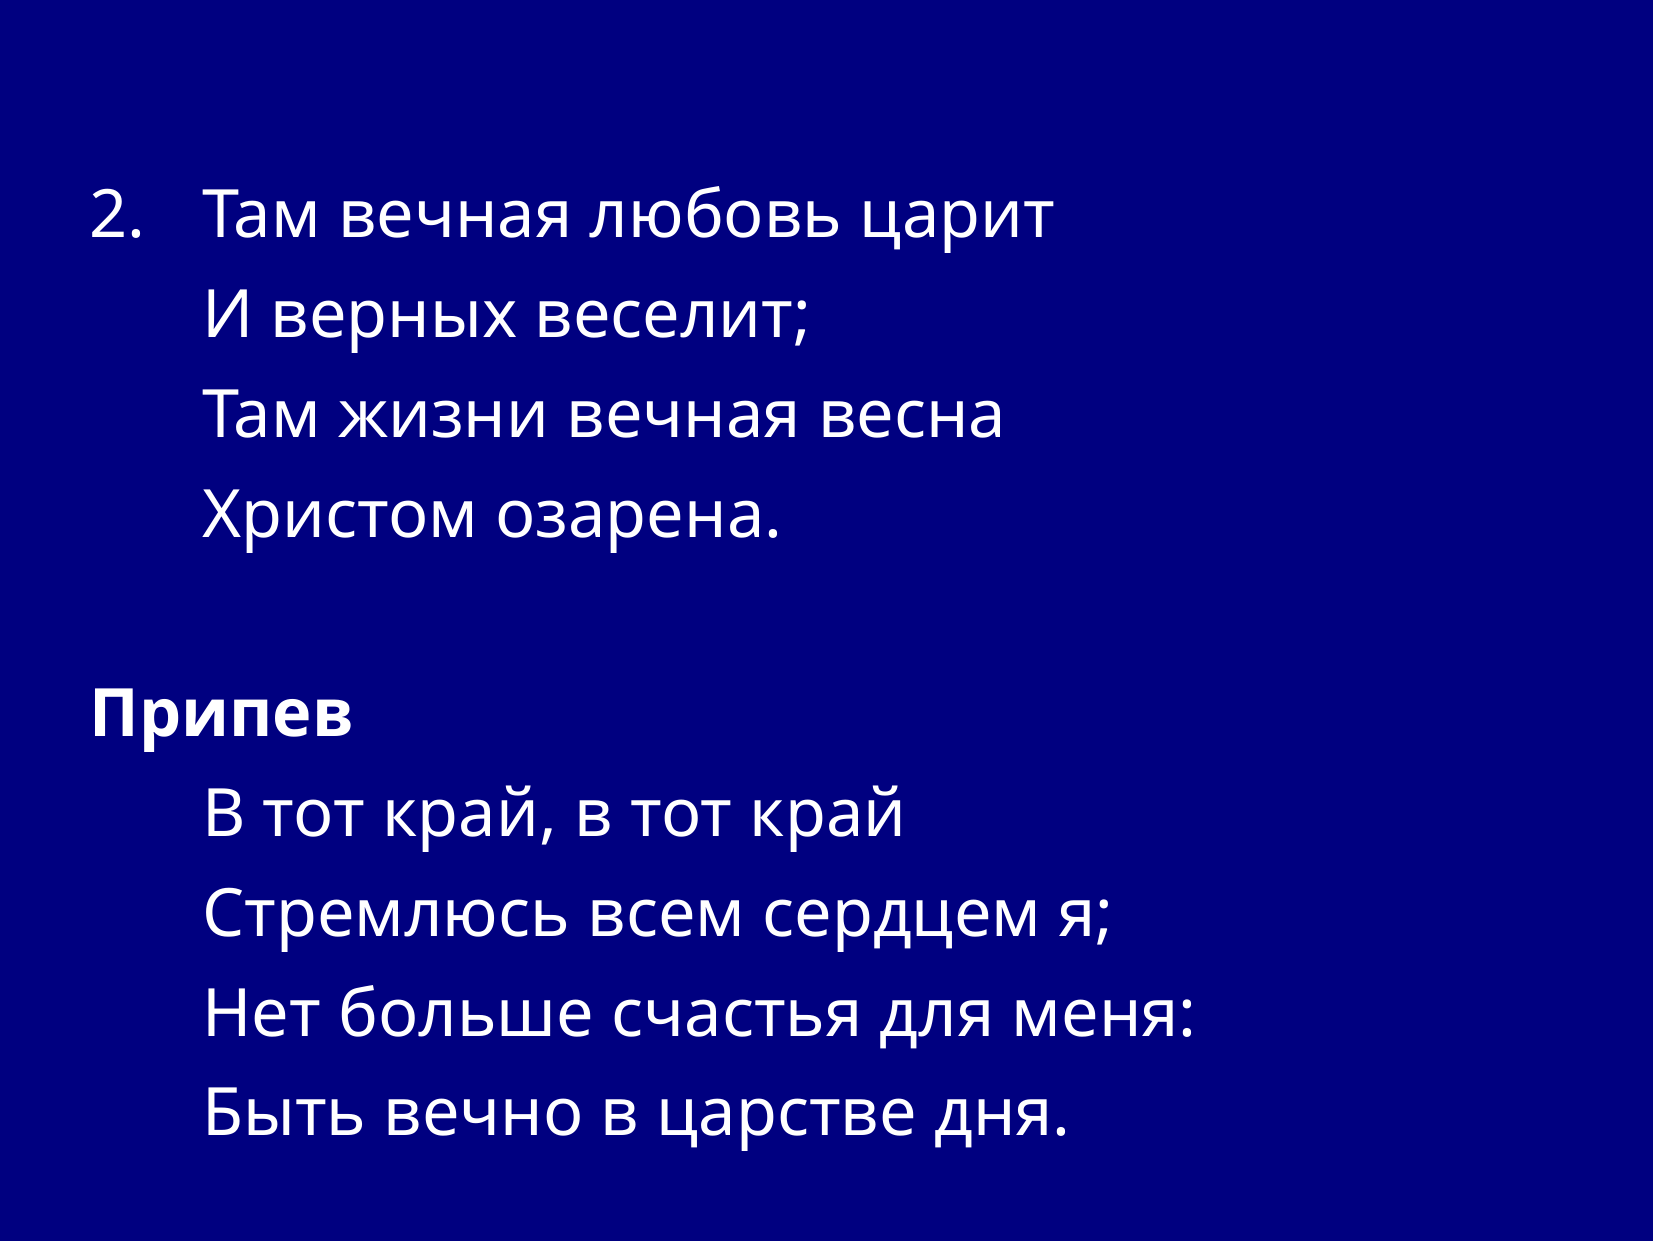

2.	Там вечная любовь царит
	И верных веселит;
	Там жизни вечная весна
	Христом озарена.
Припев
	В тот край, в тот край
	Стремлюсь всем сердцем я;
	Нет больше счастья для меня:
	Быть вечно в царстве дня.